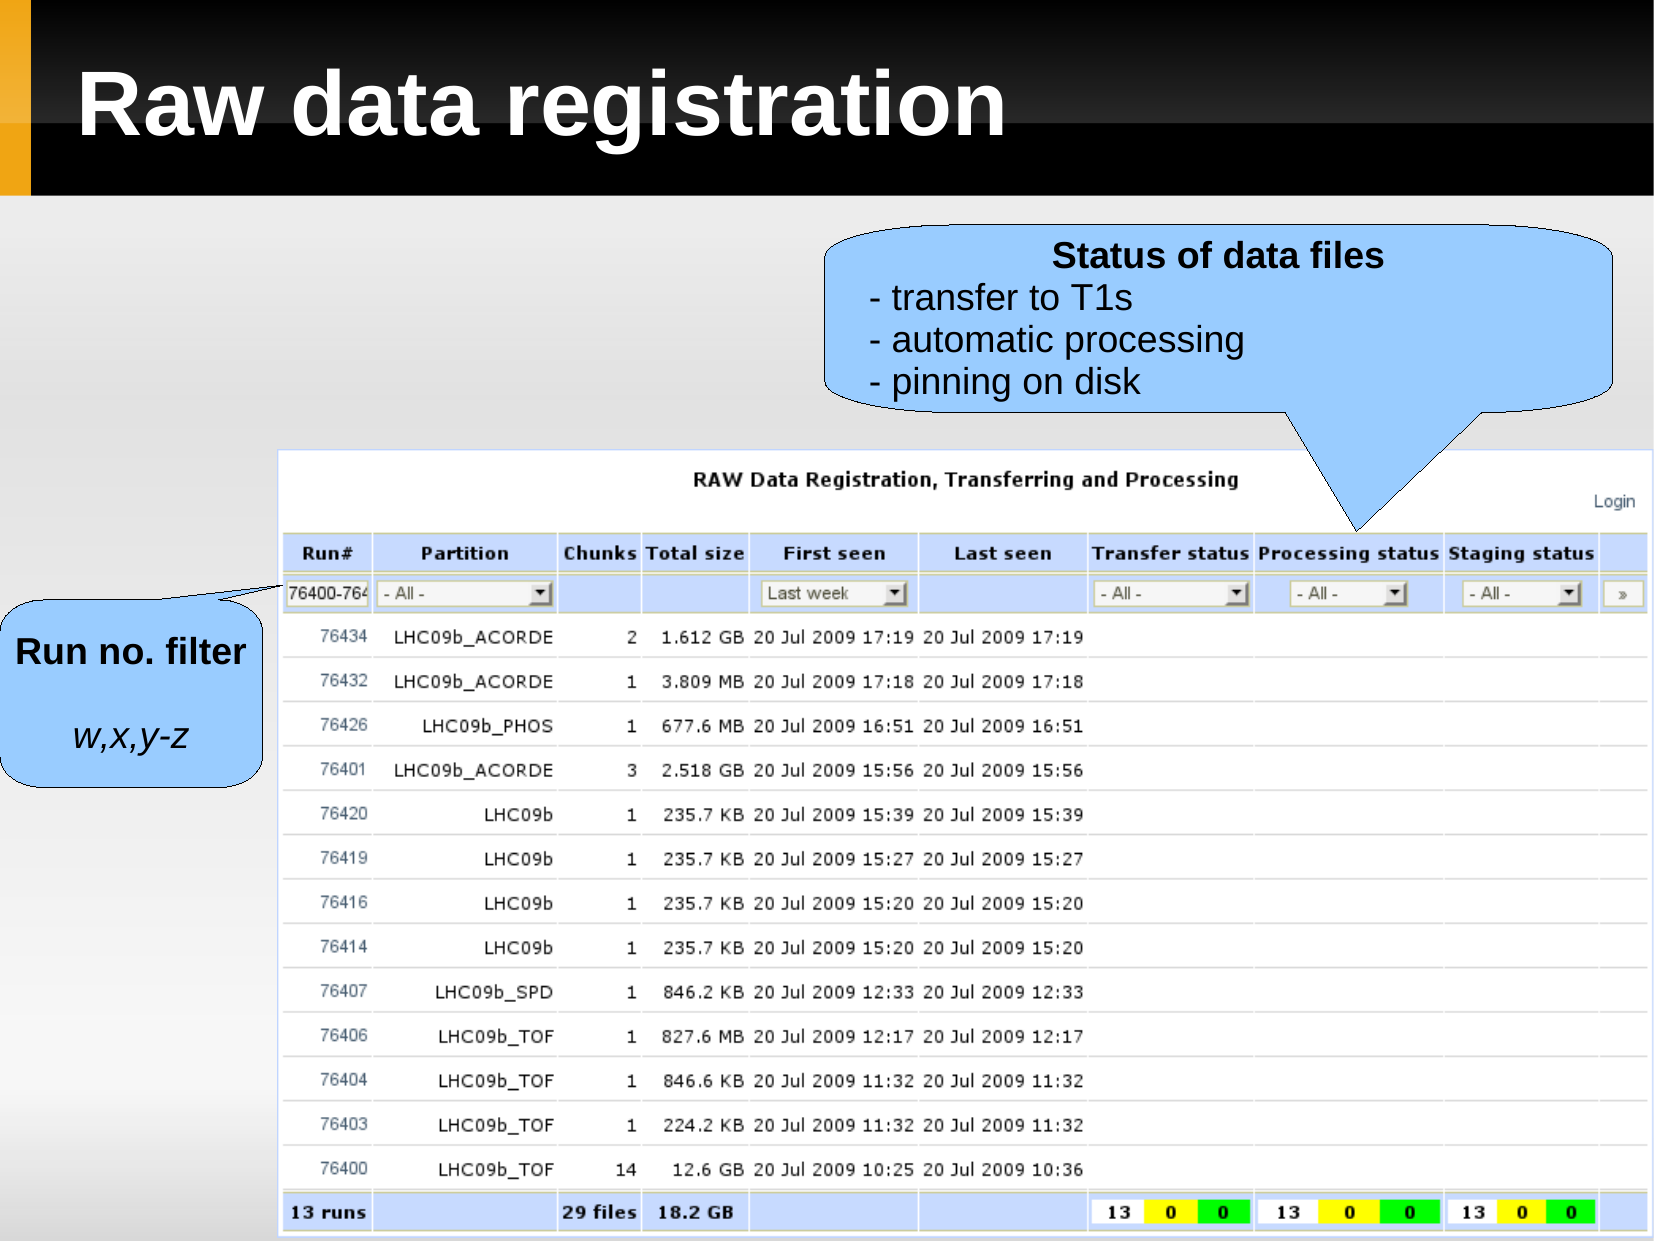

# Raw data registration
Status of data files
- transfer to T1s
- automatic processing
- pinning on disk
Run no. filter
w,x,y-z